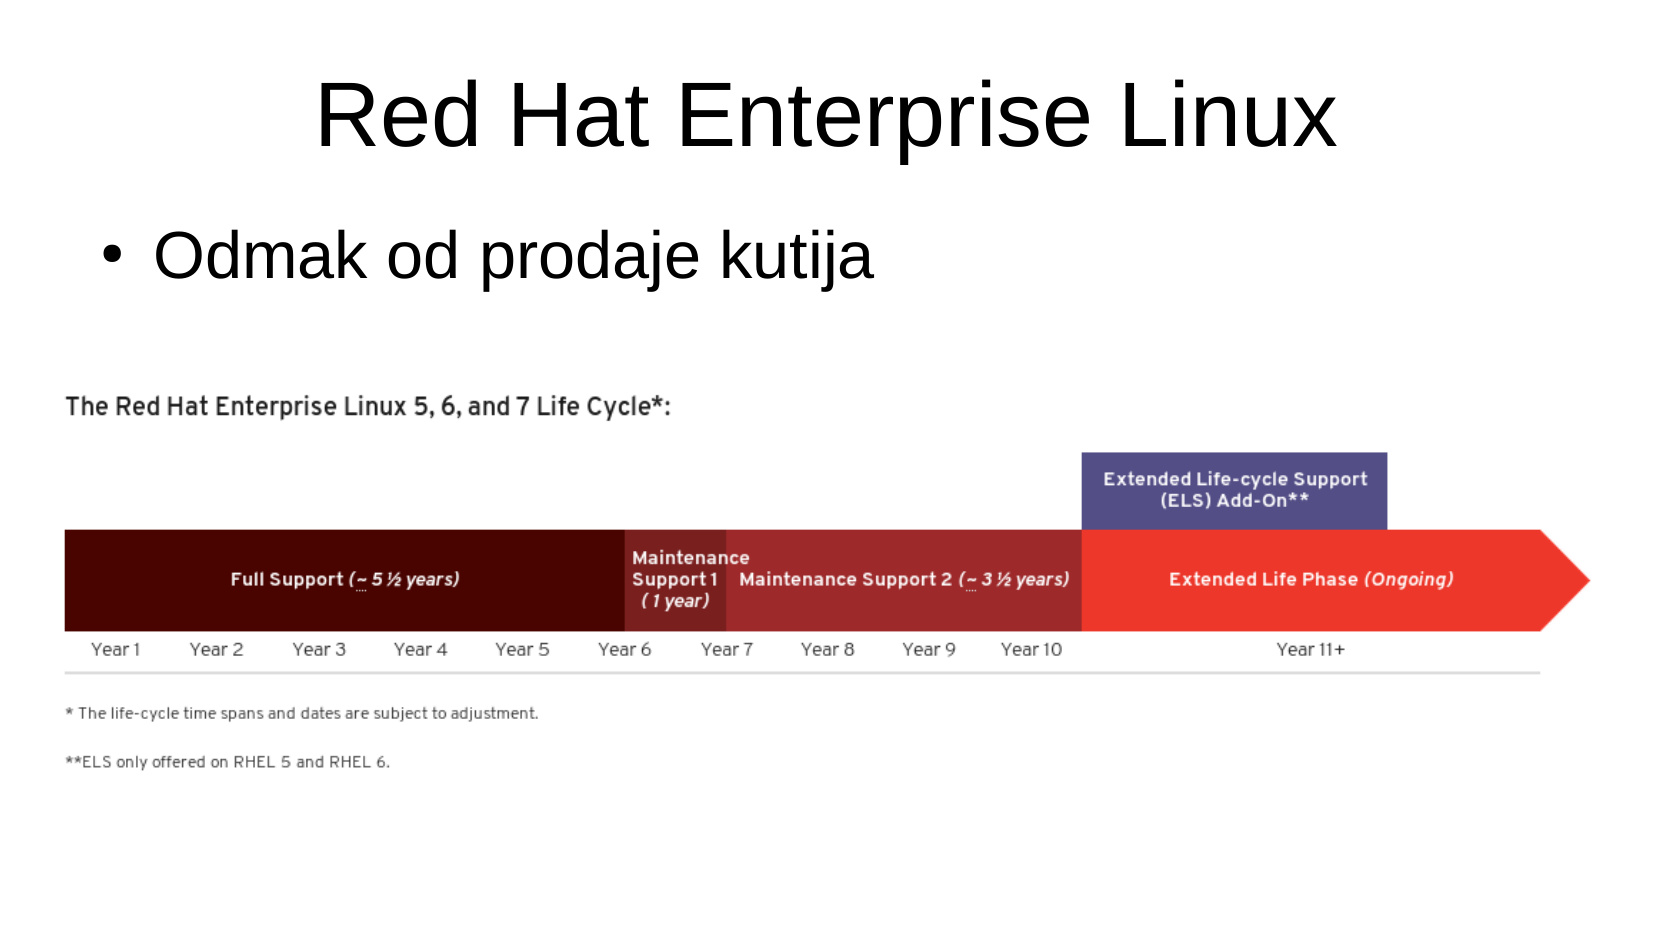

# Red Hat Enterprise Linux
Odmak od prodaje kutija